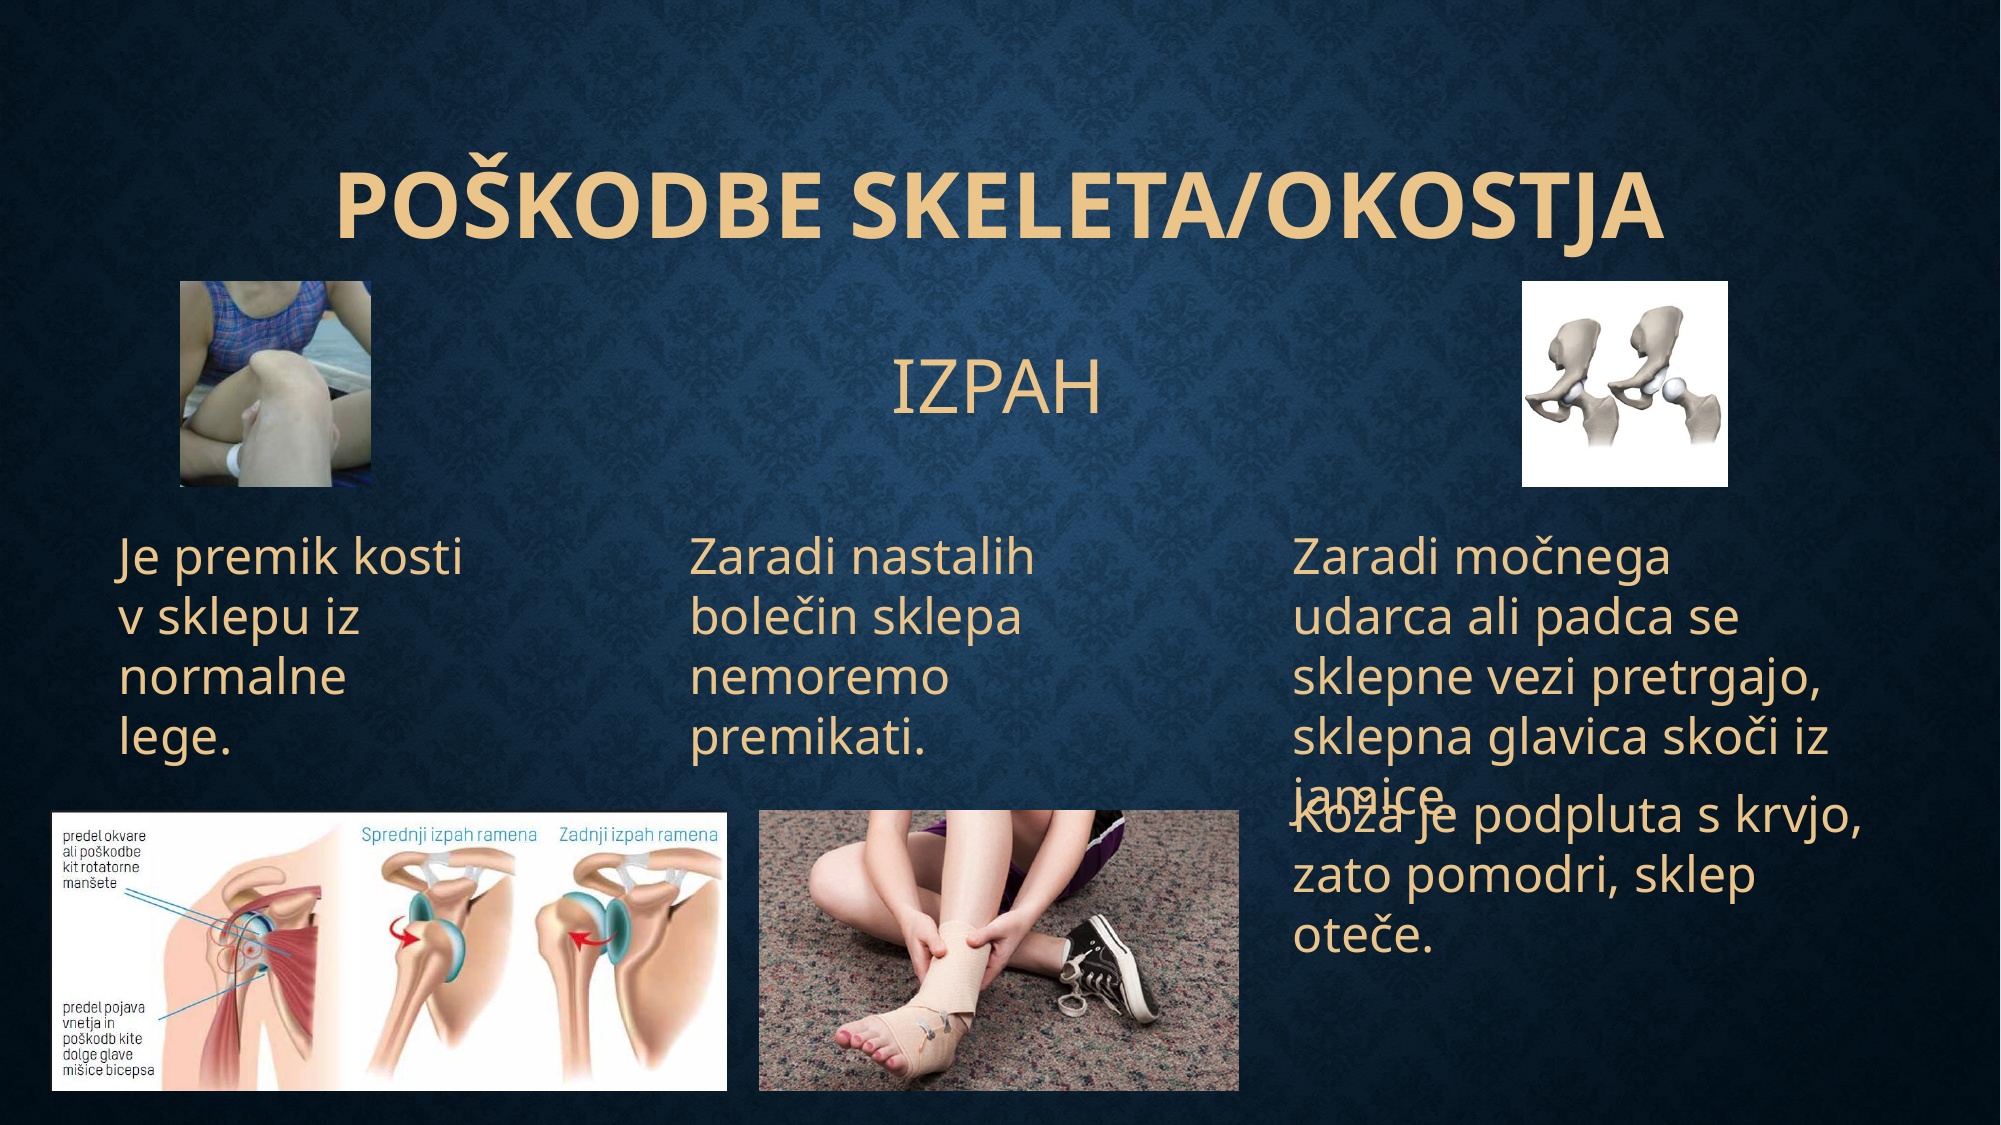

# POŠKODBE SKELETA/OKOSTJA
IZPAH
Je premik kosti v sklepu iz normalne lege.
Zaradi nastalih bolečin sklepa nemoremo premikati.
Zaradi močnega udarca ali padca se sklepne vezi pretrgajo, sklepna glavica skoči iz jamice.
Koža je podpluta s krvjo, zato pomodri, sklep oteče.